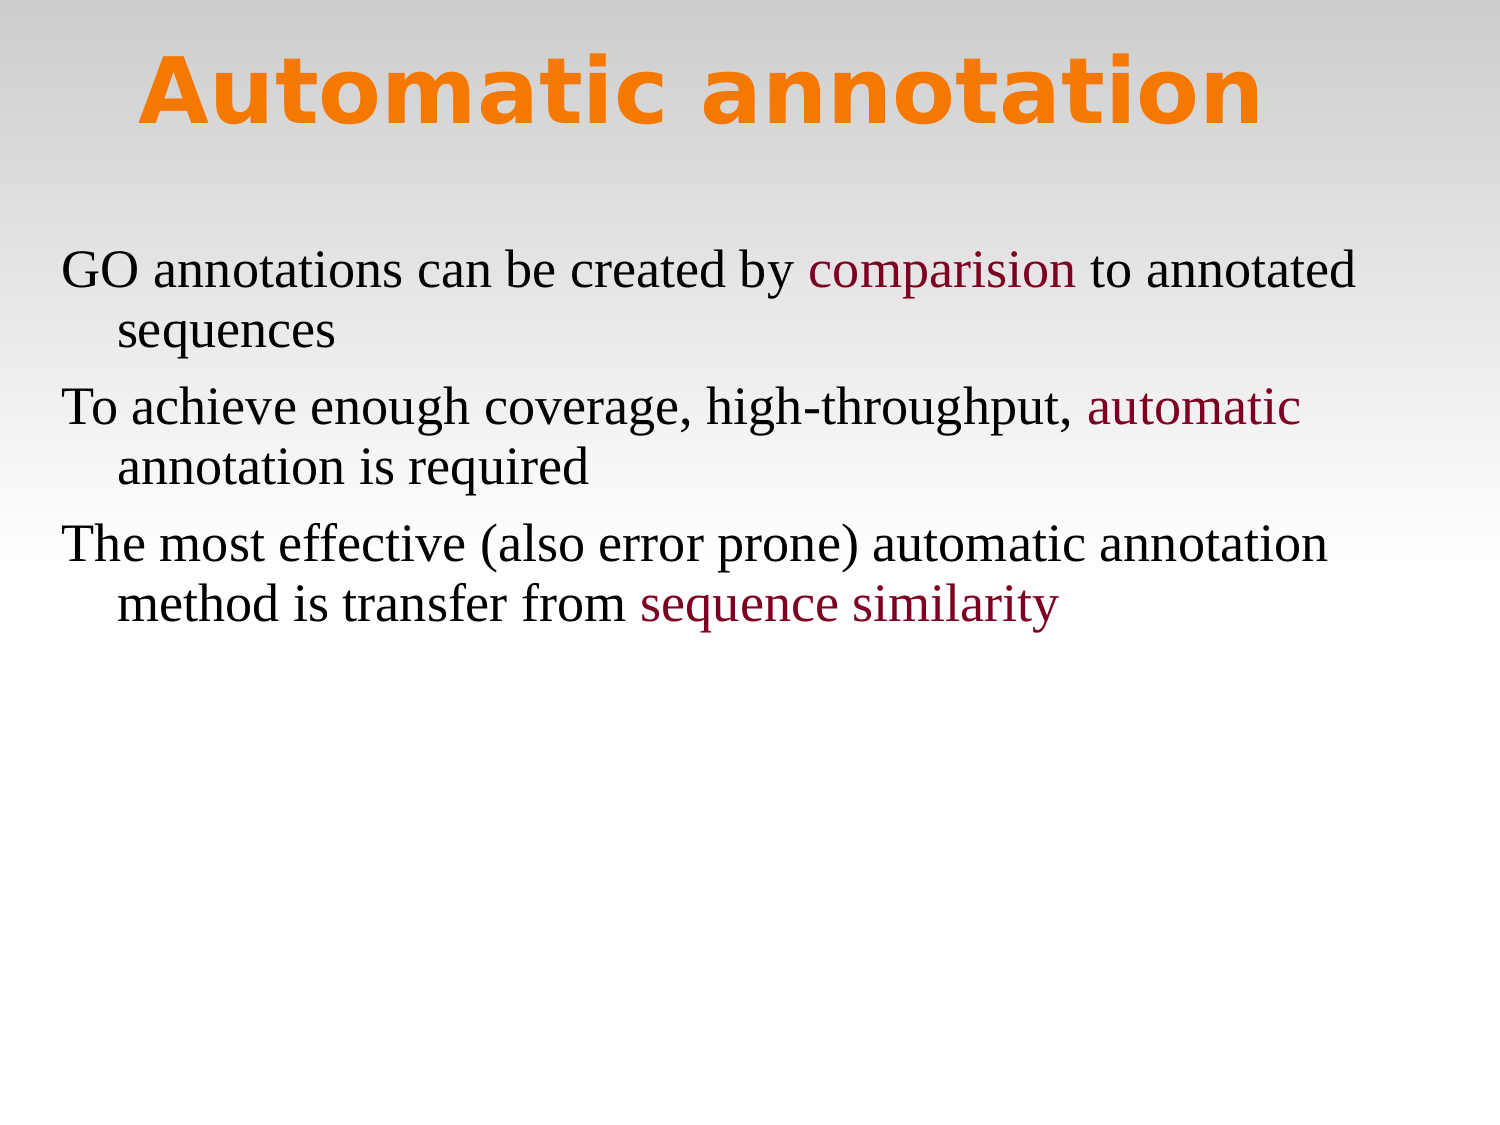

# Automatic annotation
GO annotations can be created by comparision to annotated sequences
To achieve enough coverage, high-throughput, automatic annotation is required
The most effective (also error prone) automatic annotation method is transfer from sequence similarity